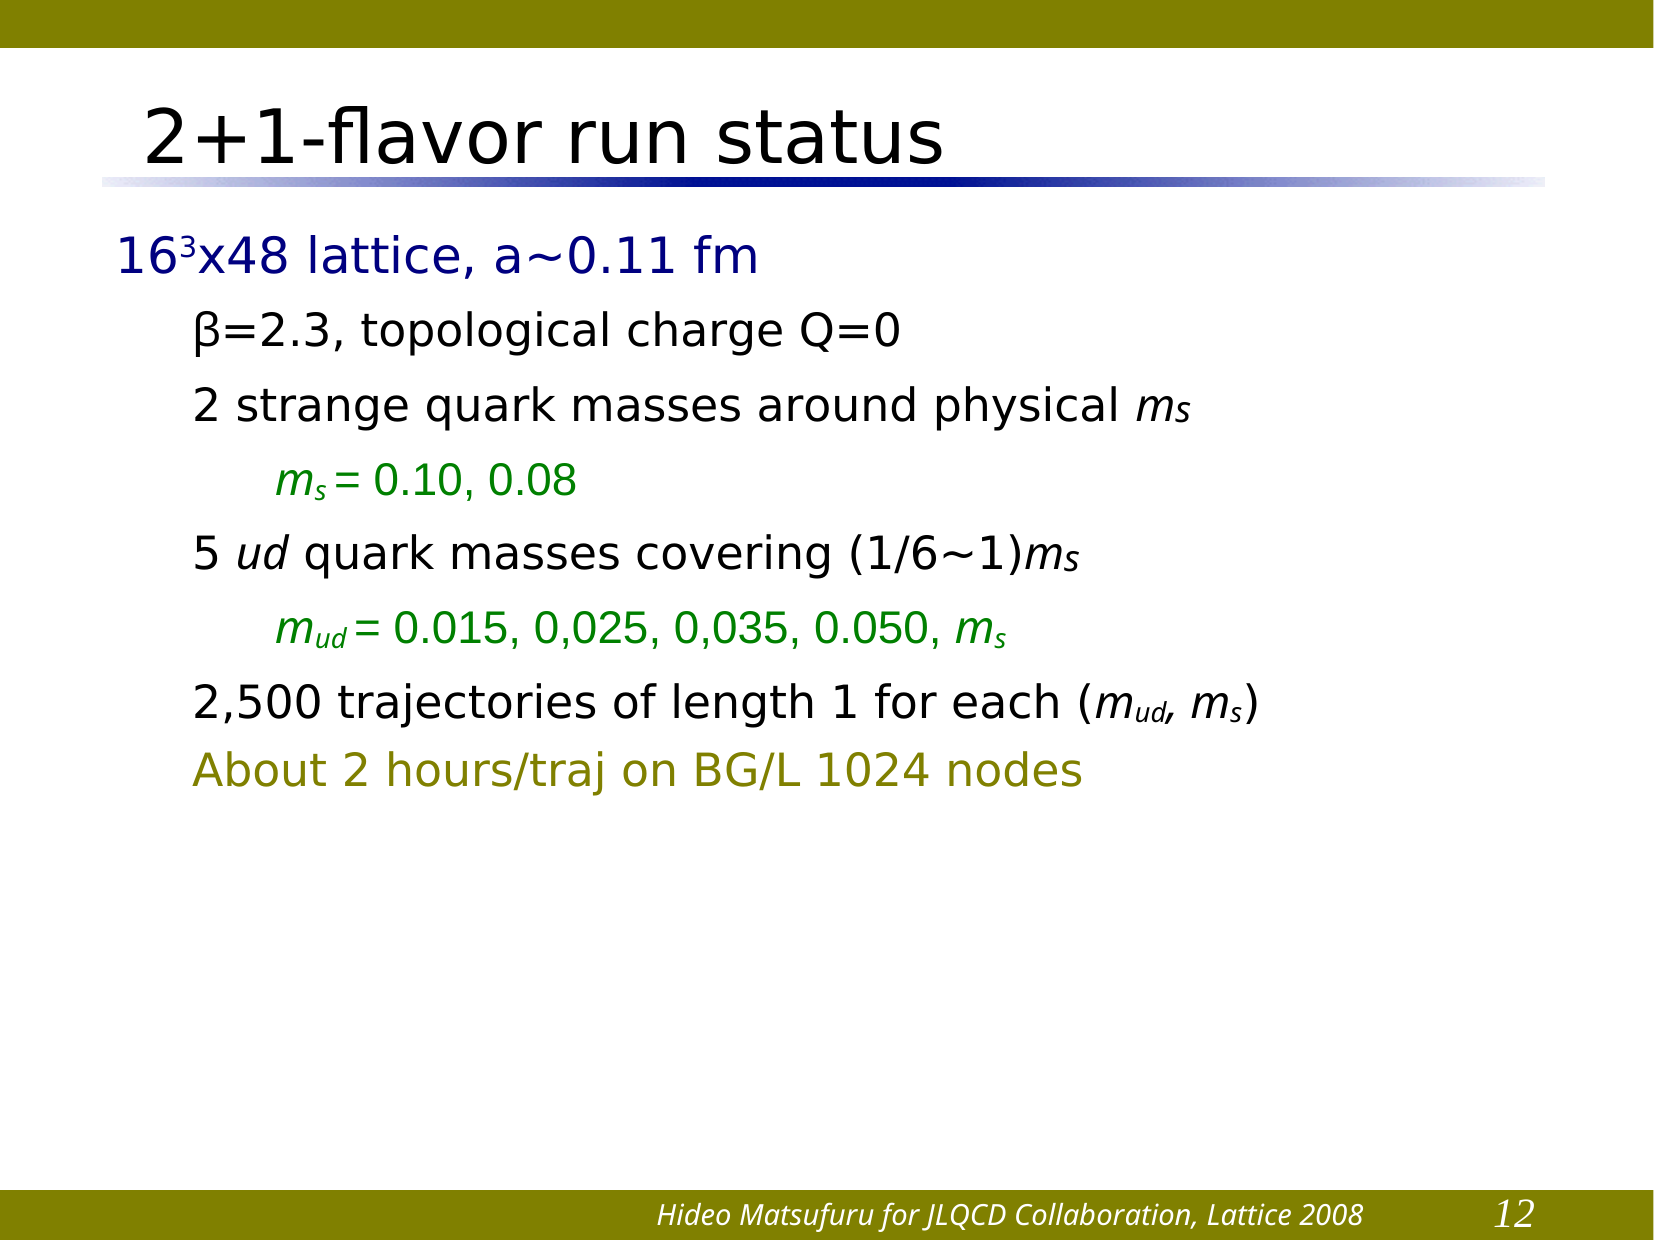

# 2+1-flavor run status
163x48 lattice, a~0.11 fm
β=2.3, topological charge Q=0
2 strange quark masses around physical ms
ms = 0.10, 0.08
5 ud quark masses covering (1/6~1)ms
mud = 0.015, 0,025, 0,035, 0.050, ms
2,500 trajectories of length 1 for each (mud, ms)
About 2 hours/traj on BG/L 1024 nodes